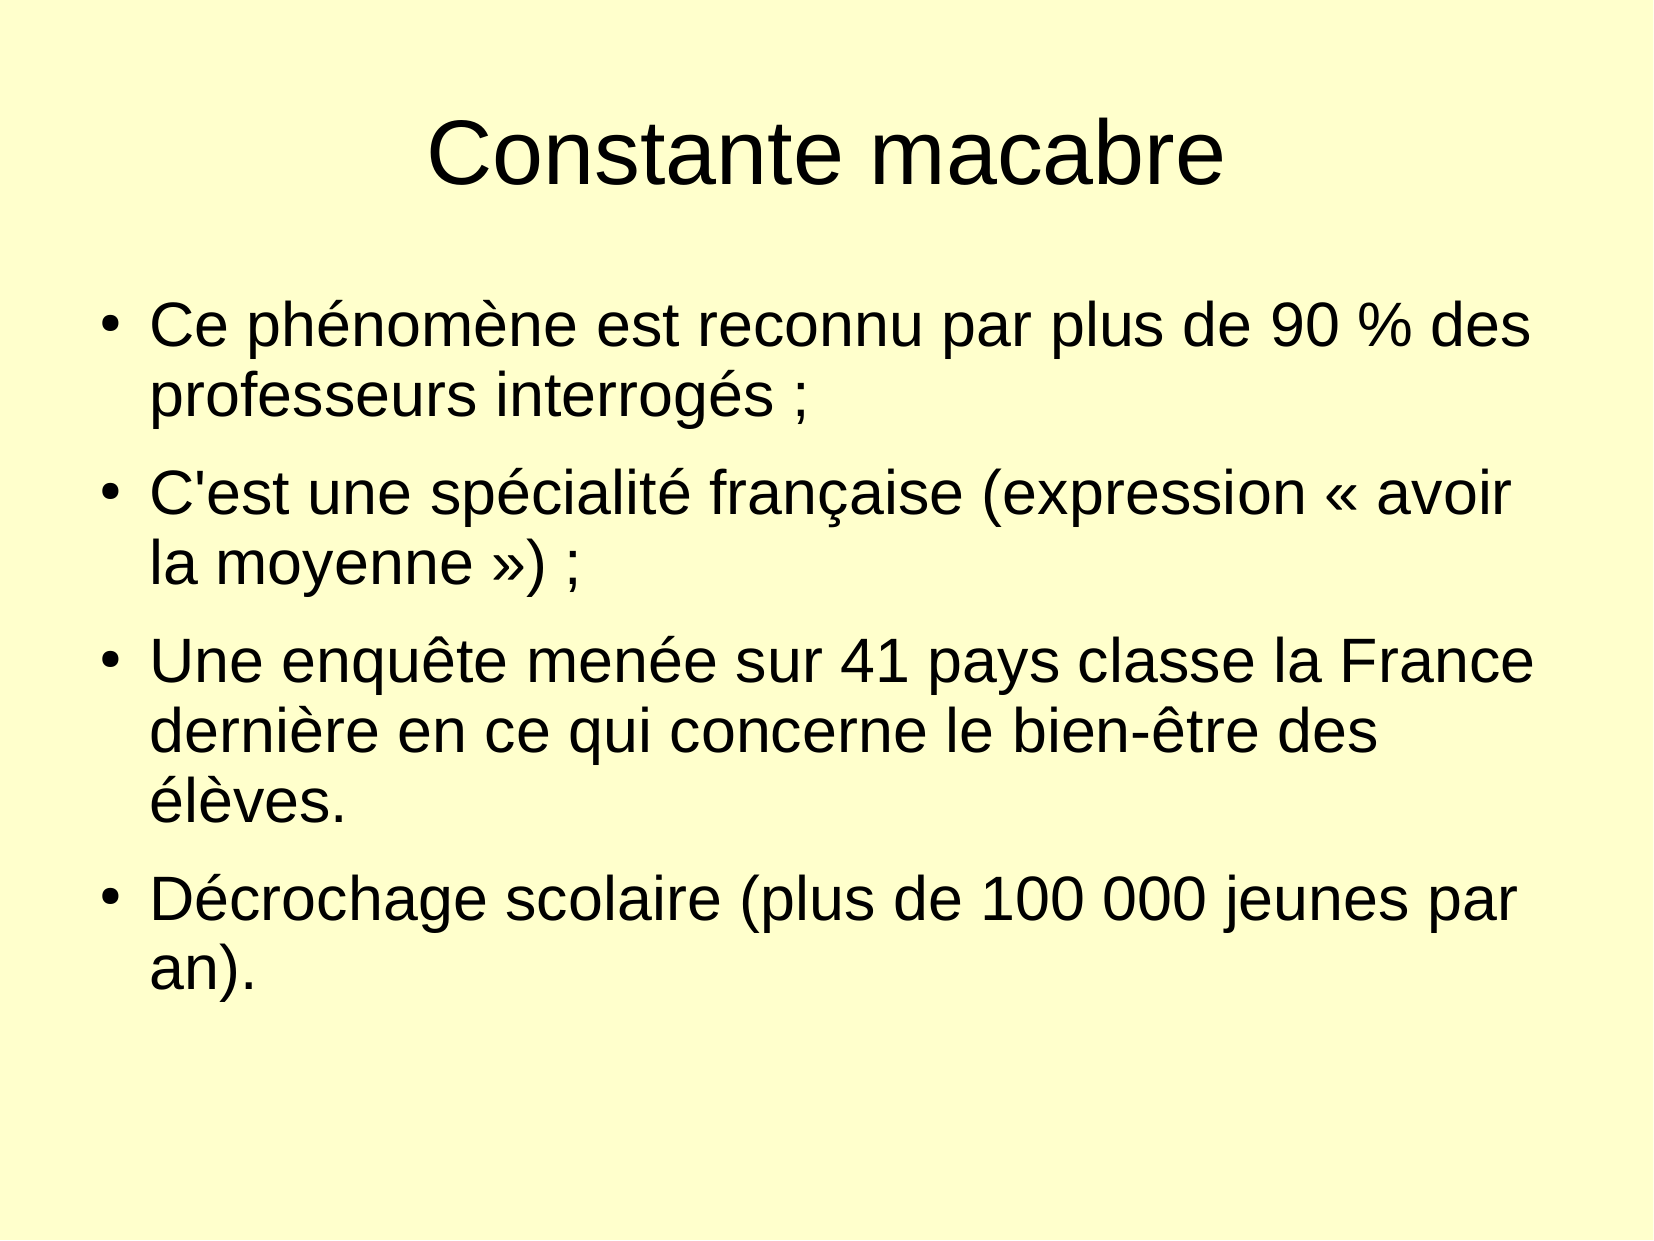

# Constante macabre
Ce phénomène est reconnu par plus de 90 % des professeurs interrogés ;
C'est une spécialité française (expression « avoir la moyenne ») ;
Une enquête menée sur 41 pays classe la France dernière en ce qui concerne le bien-être des élèves.
Décrochage scolaire (plus de 100 000 jeunes par an).